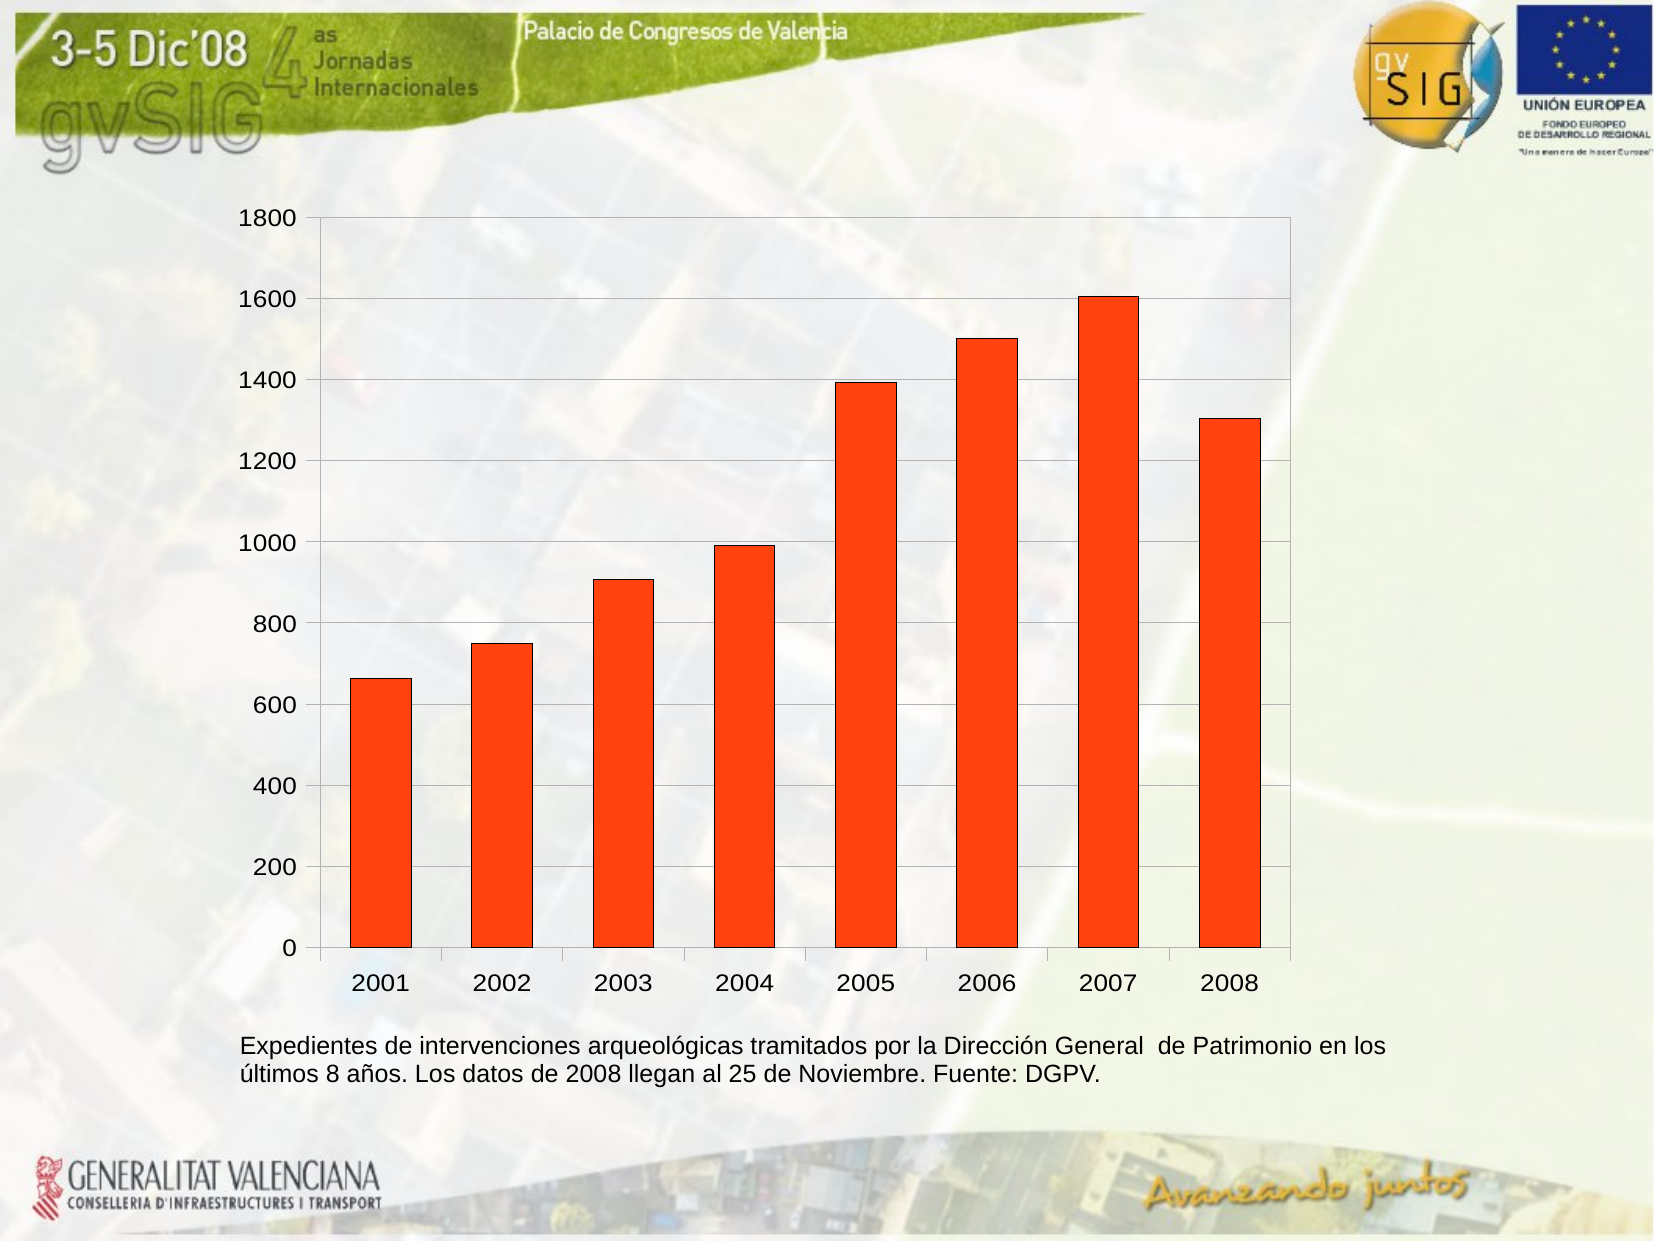

### Chart
| Category | Column 1 |
|---|---|
| 2001 | 664.0 |
| 2002 | 749.0 |
| 2003 | 907.0 |
| 2004 | 992.0 |
| 2005 | 1392.0 |
| 2006 | 1502.0 |
| 2007 | 1606.0 |
| 2008 | 1305.0 |Expedientes de intervenciones arqueológicas tramitados por la Dirección General de Patrimonio en los últimos 8 años. Los datos de 2008 llegan al 25 de Noviembre. Fuente: DGPV.